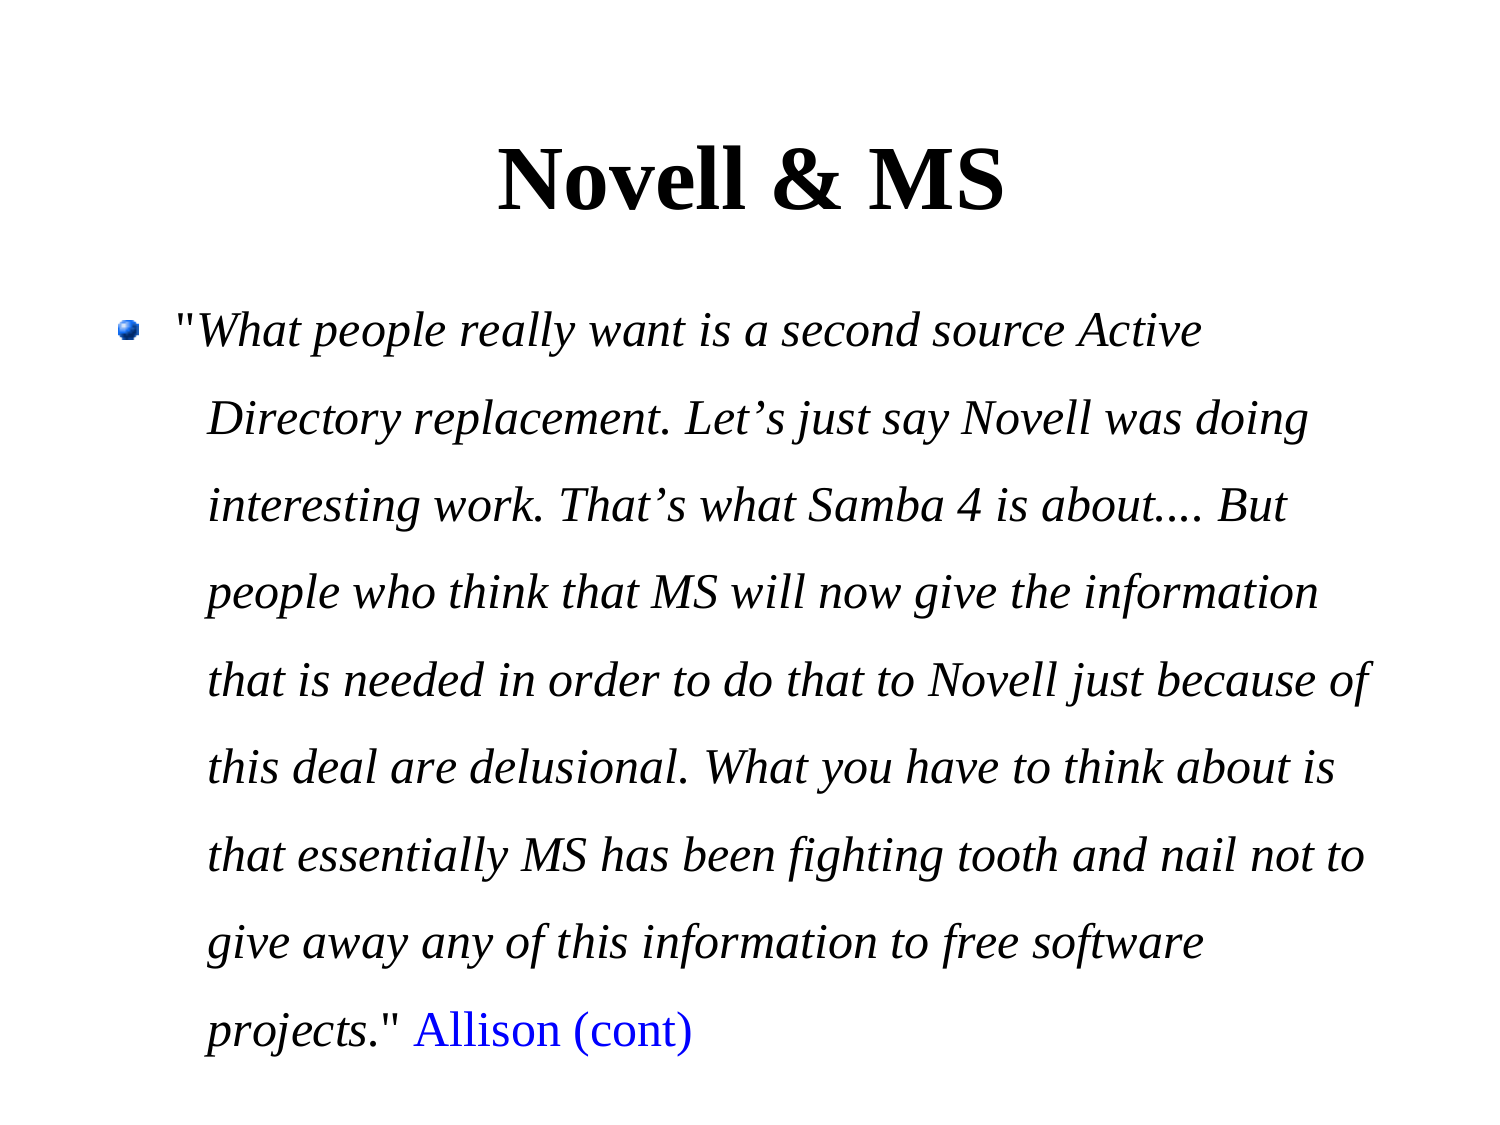

# Novell & MS
 "What people really want is a second source Active Directory replacement. Let’s just say Novell was doing interesting work. That’s what Samba 4 is about.... But people who think that MS will now give the information that is needed in order to do that to Novell just because of this deal are delusional. What you have to think about is that essentially MS has been fighting tooth and nail not to give away any of this information to free software projects." Allison (cont)